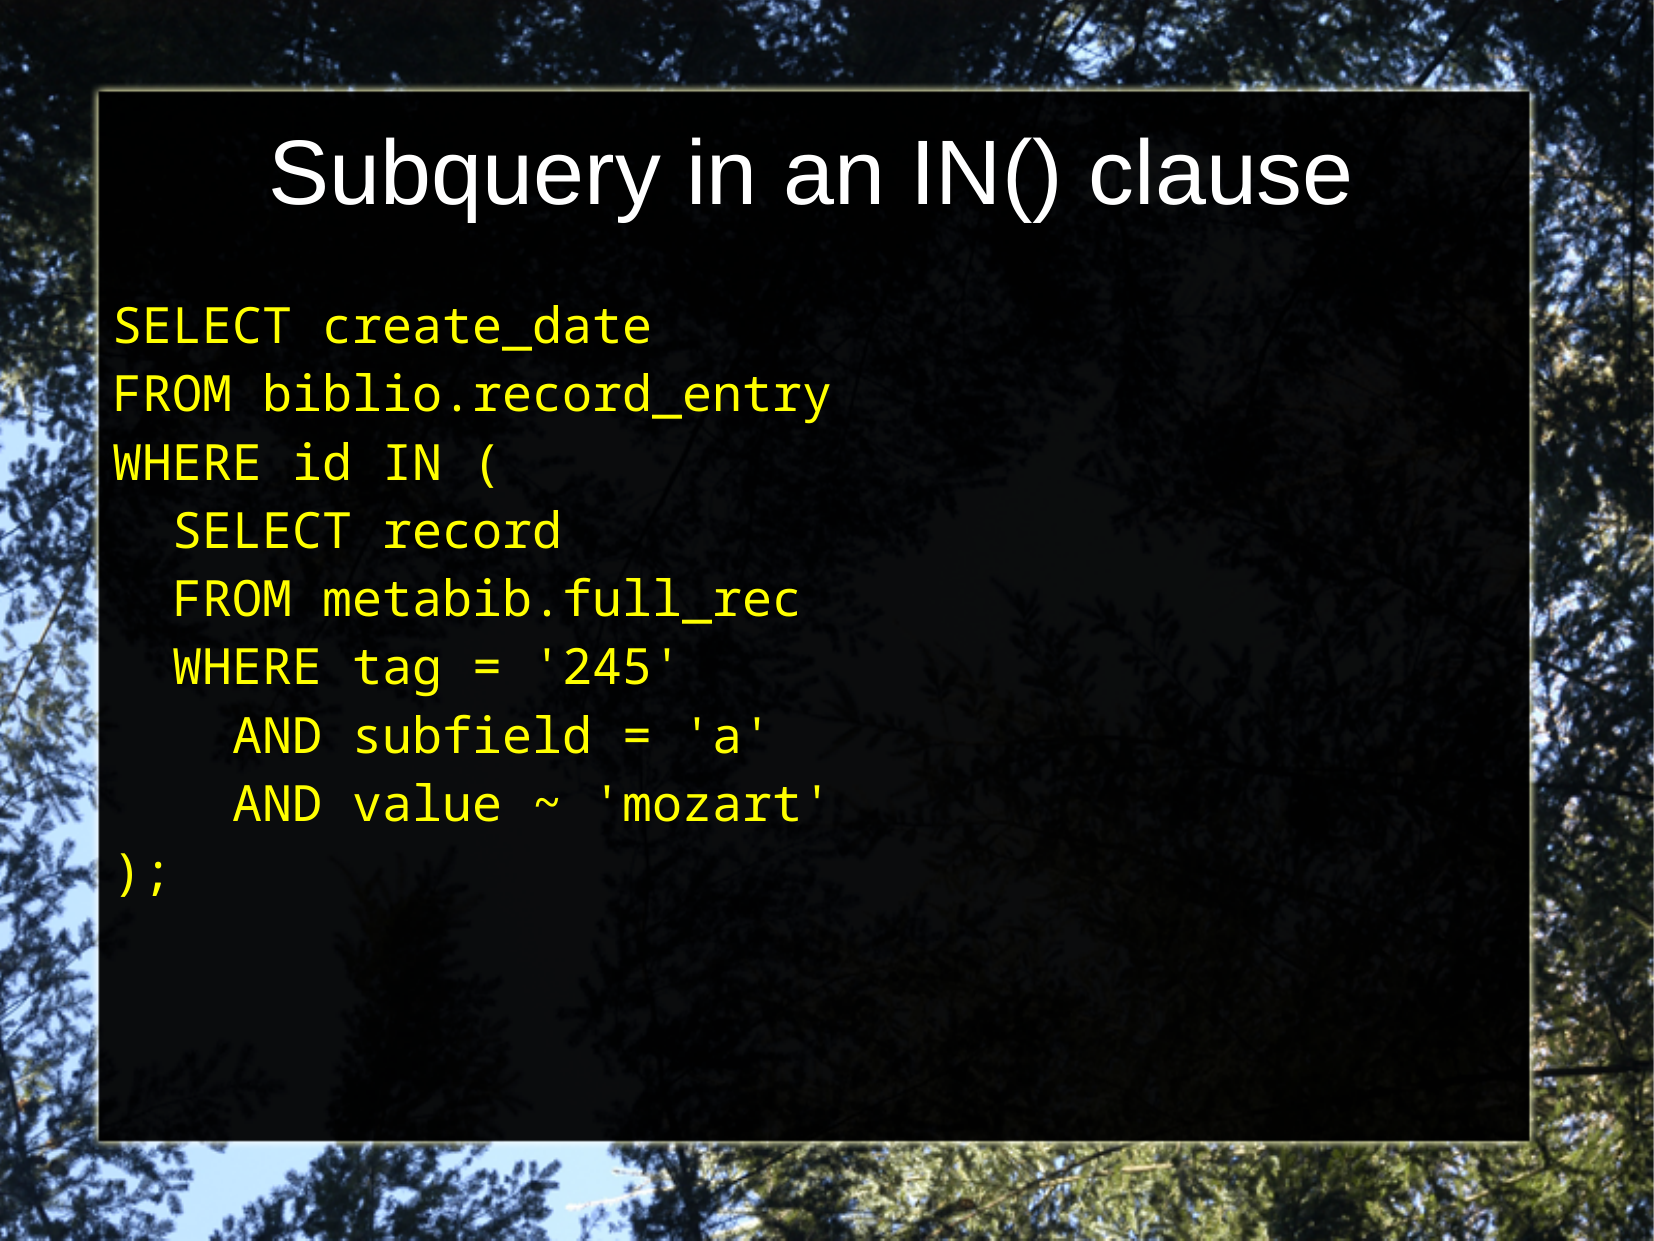

# Subquery in an IN() clause
SELECT create_date
FROM biblio.record_entry
WHERE id IN (
 SELECT record
 FROM metabib.full_rec
 WHERE tag = '245'
 AND subfield = 'a'
 AND value ~ 'mozart'
);